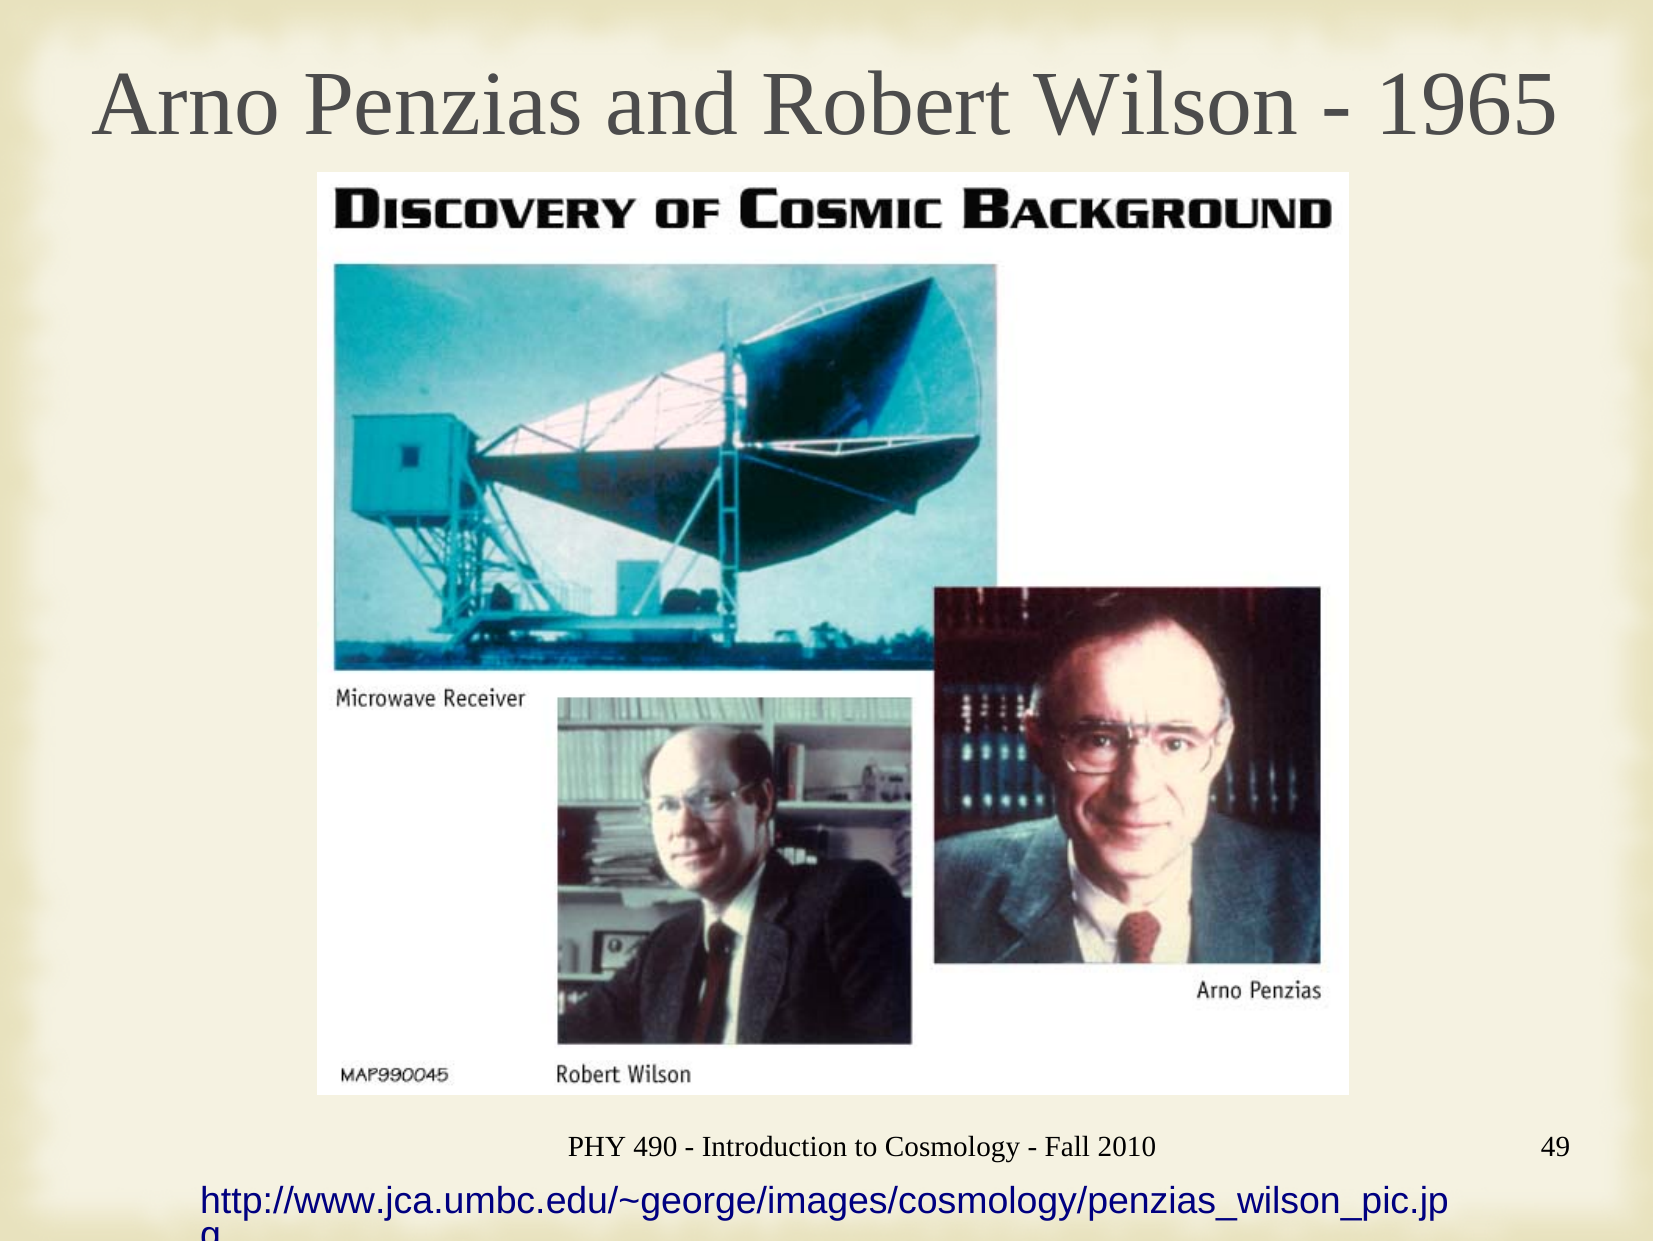

# Arno Penzias and Robert Wilson - 1965
PHY 490 - Introduction to Cosmology - Fall 2010
49
http://www.jca.umbc.edu/~george/images/cosmology/penzias_wilson_pic.jpg